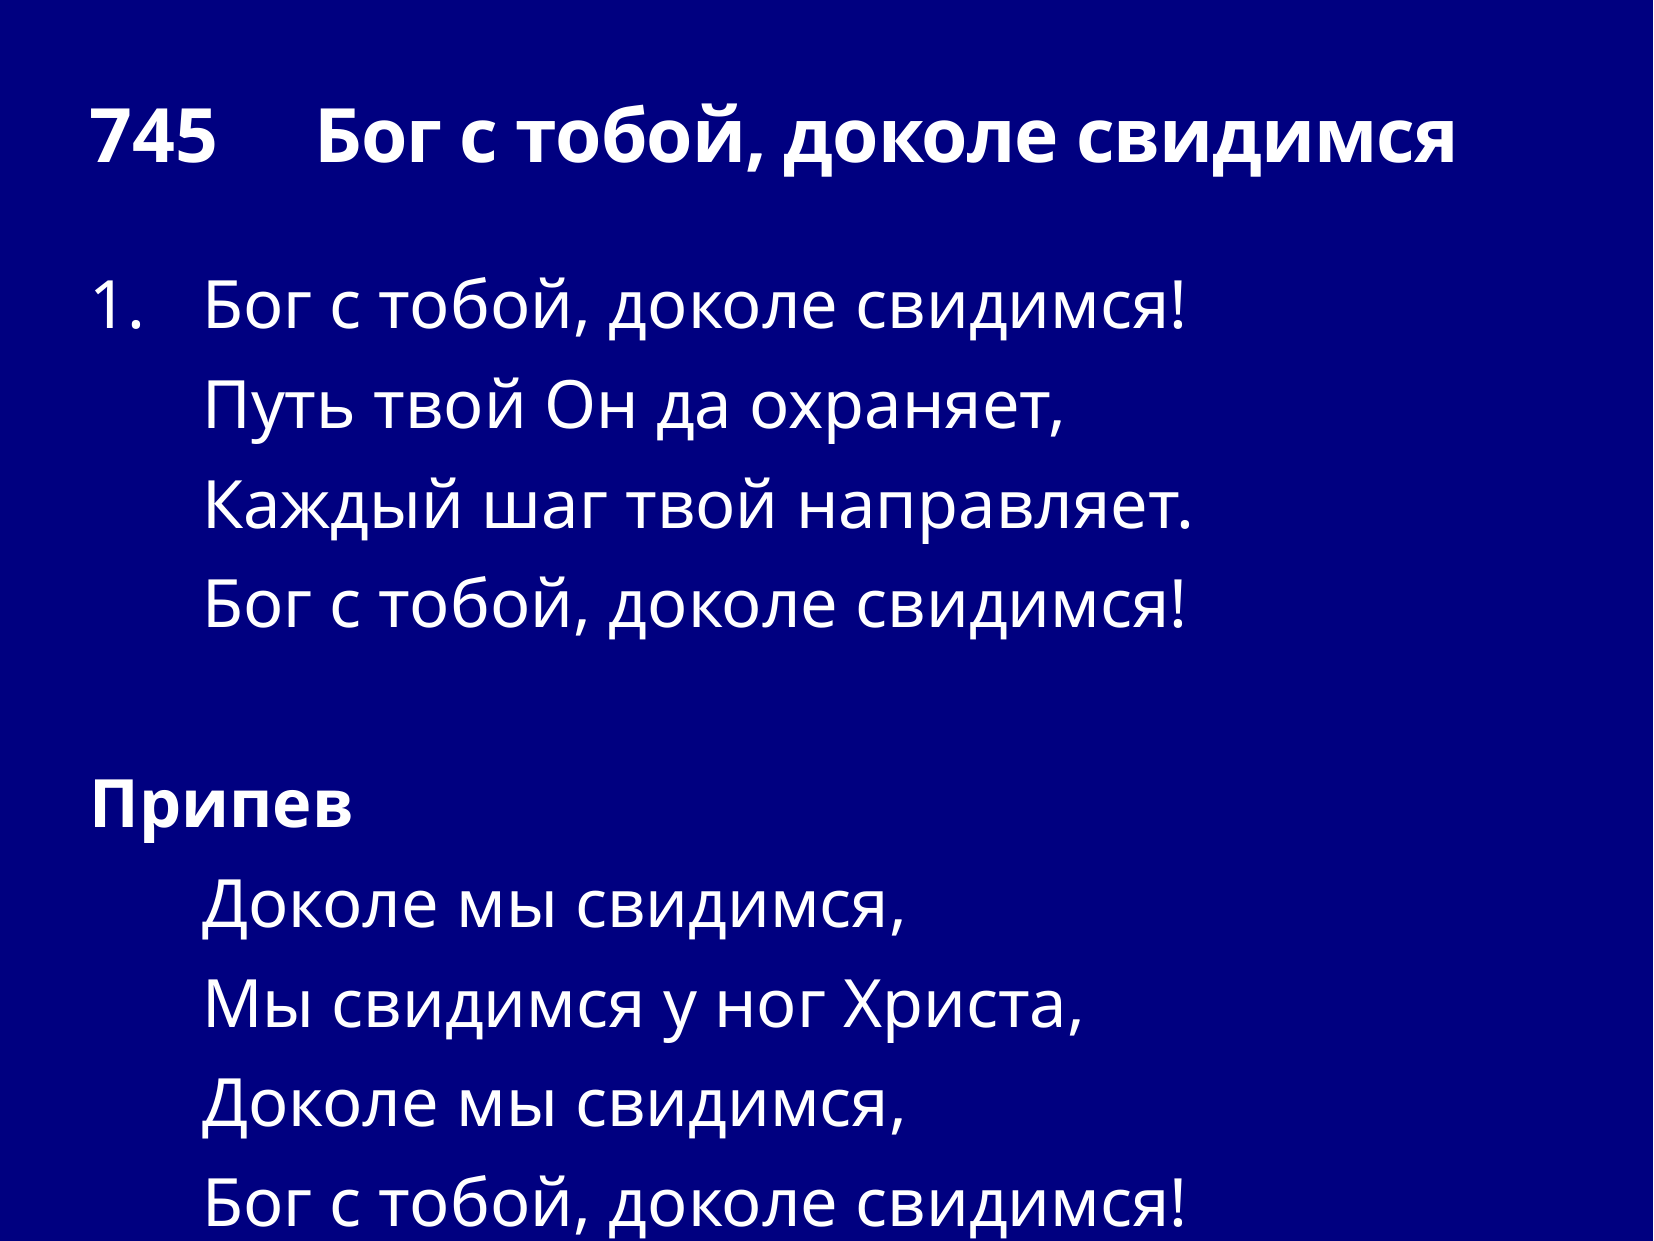

745	Бог с тобой, доколе свидимся
1.	Бог с тобой, доколе свидимся!
	Путь твой Он да охраняет,
	Каждый шаг твой направляет.
	Бог с тобой, доколе свидимся!
Припев
	Доколе мы свидимся,
	Мы свидимся у ног Христа,
	Доколе мы свидимся,
	Бог с тобой, доколе свидимся!